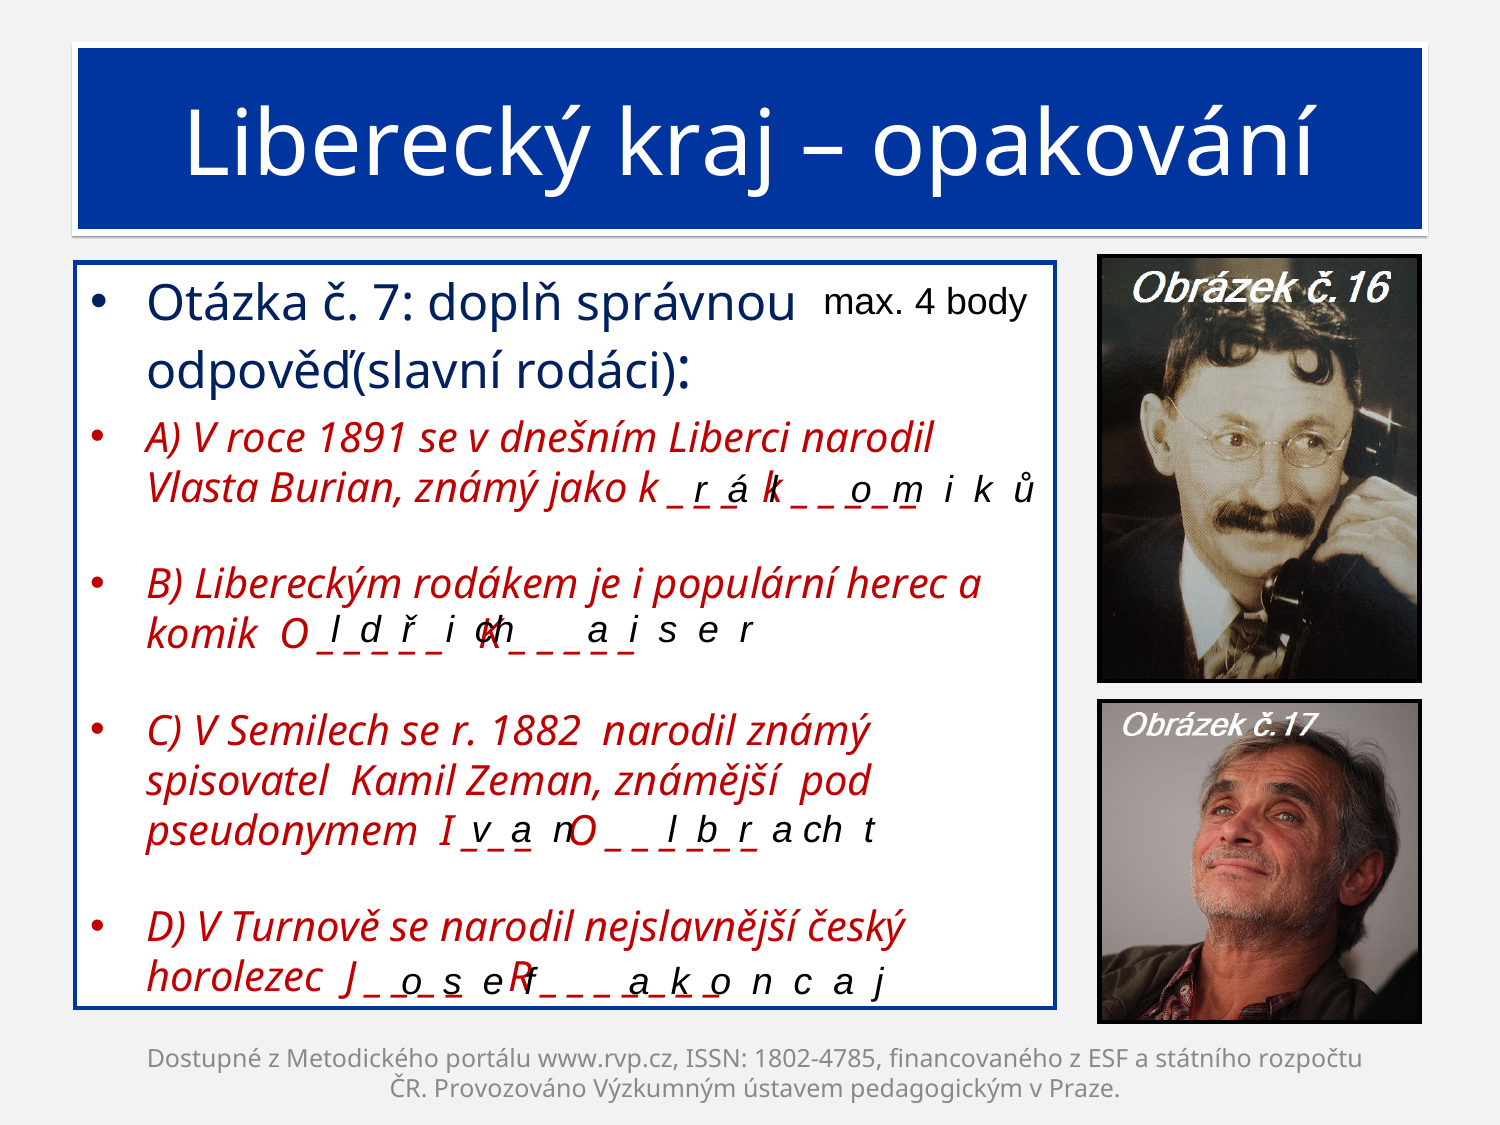

# Liberecký kraj – opakování
Otázka č. 7: doplň správnou odpověď(slavní rodáci):
A) V roce 1891 se v dnešním Liberci narodil Vlasta Burian, známý jako k _ _ _ k _ _ _ _ _
B) Libereckým rodákem je i populární herec a komik O _ _ _ _ _ K _ _ _ _ _
C) V Semilech se r. 1882 narodil známý spisovatel Kamil Zeman, známější pod pseudonymem I _ _ _ O _ _ _ _ _ _
D) V Turnově se narodil nejslavnější český horolezec J _ _ _ _ R _ _ _ _ _ _ _
max. 4 body
r á l o m i k ů
l d ř i ch a i s e r
v a n l b r a ch t
o s e f a k o n c a j
Dostupné z Metodického portálu www.rvp.cz, ISSN: 1802-4785, financovaného z ESF a státního rozpočtu ČR. Provozováno Výzkumným ústavem pedagogickým v Praze.